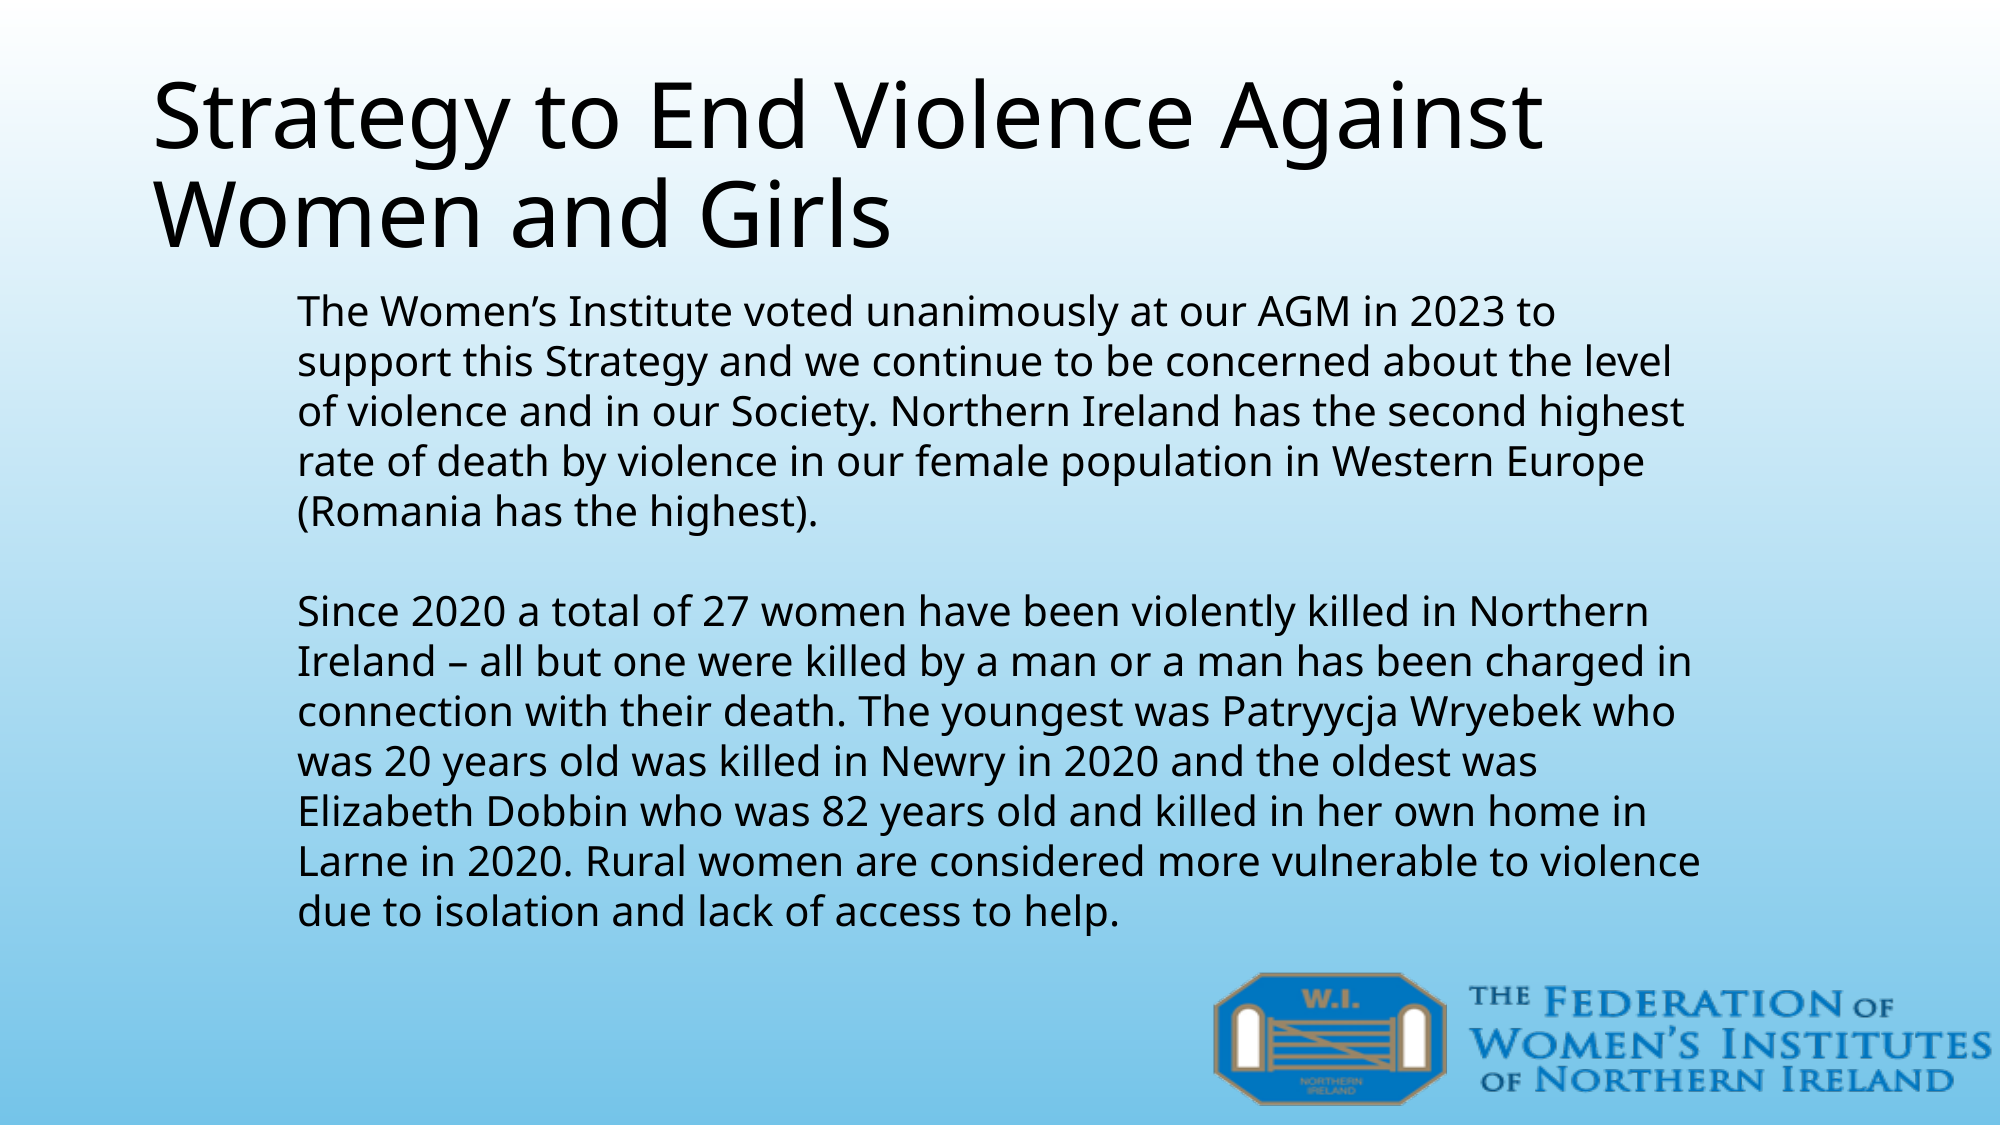

# Strategy to End Violence Against Women and Girls
The Women’s Institute voted unanimously at our AGM in 2023 to support this Strategy and we continue to be concerned about the level of violence and in our Society. Northern Ireland has the second highest rate of death by violence in our female population in Western Europe
(Romania has the highest).
Since 2020 a total of 27 women have been violently killed in Northern Ireland – all but one were killed by a man or a man has been charged in connection with their death. The youngest was Patryycja Wryebek who was 20 years old was killed in Newry in 2020 and the oldest was Elizabeth Dobbin who was 82 years old and killed in her own home in Larne in 2020. Rural women are considered more vulnerable to violence due to isolation and lack of access to help.